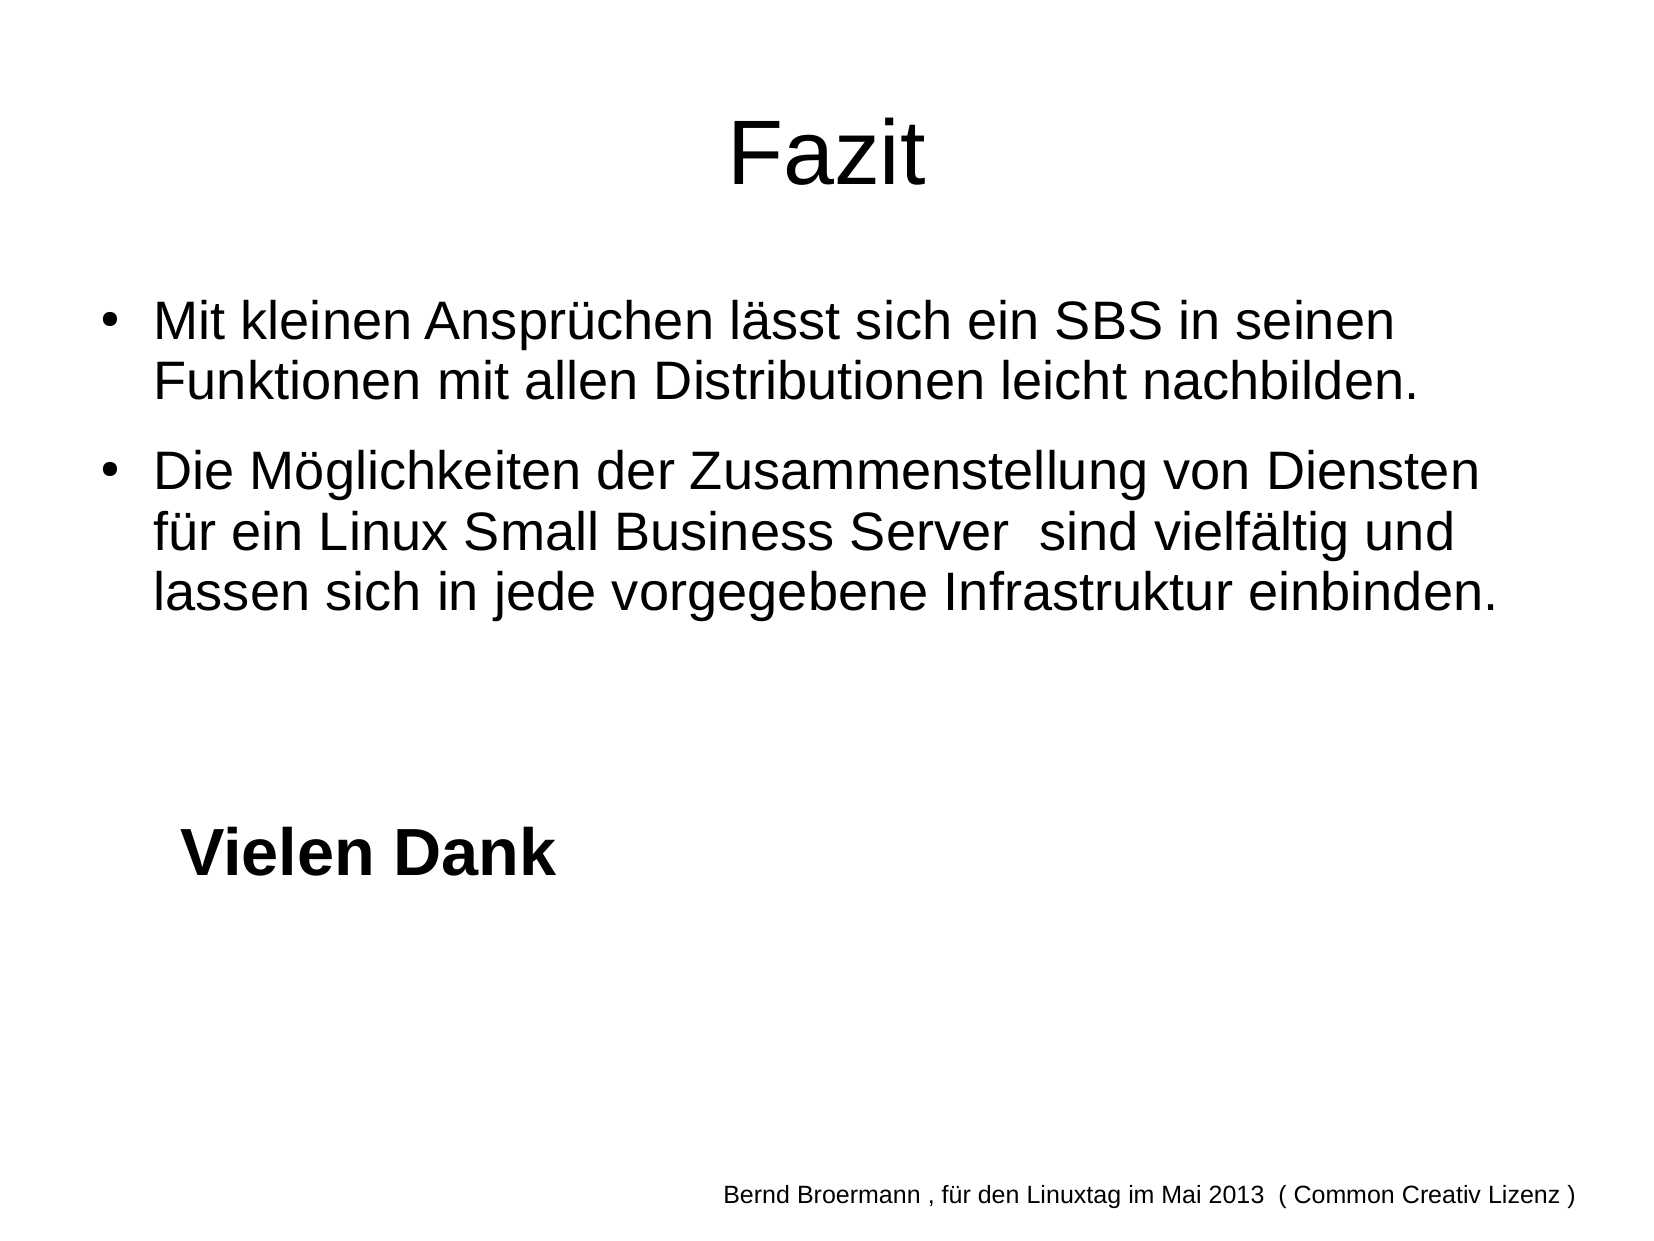

# Fazit
Mit kleinen Ansprüchen lässt sich ein SBS in seinen Funktionen mit allen Distributionen leicht nachbilden.
Die Möglichkeiten der Zusammenstellung von Diensten für ein Linux Small Business Server sind vielfältig und lassen sich in jede vorgegebene Infrastruktur einbinden.
Vielen Dank
Bernd Broermann , für den Linuxtag im Mai 2013 ( Common Creativ Lizenz )